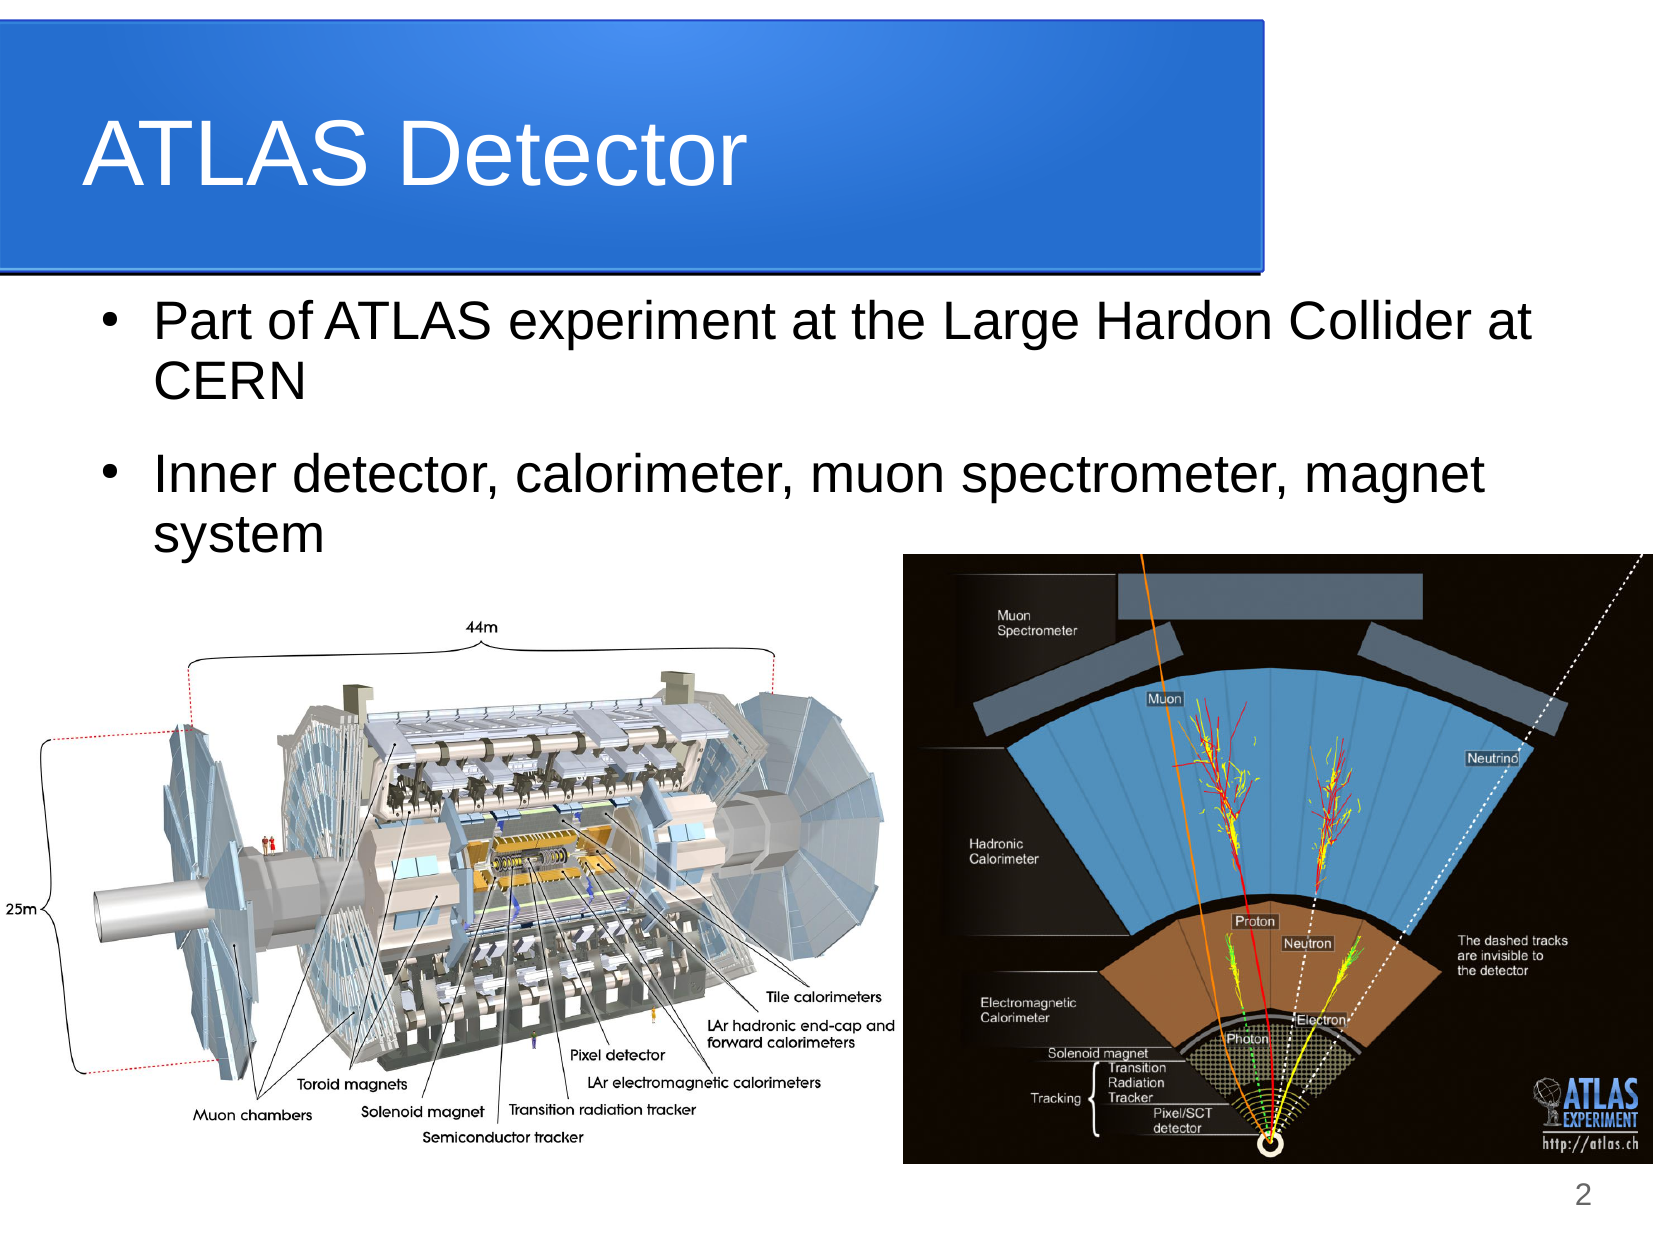

# ATLAS Detector
Part of ATLAS experiment at the Large Hardon Collider at CERN
Inner detector, calorimeter, muon spectrometer, magnet system